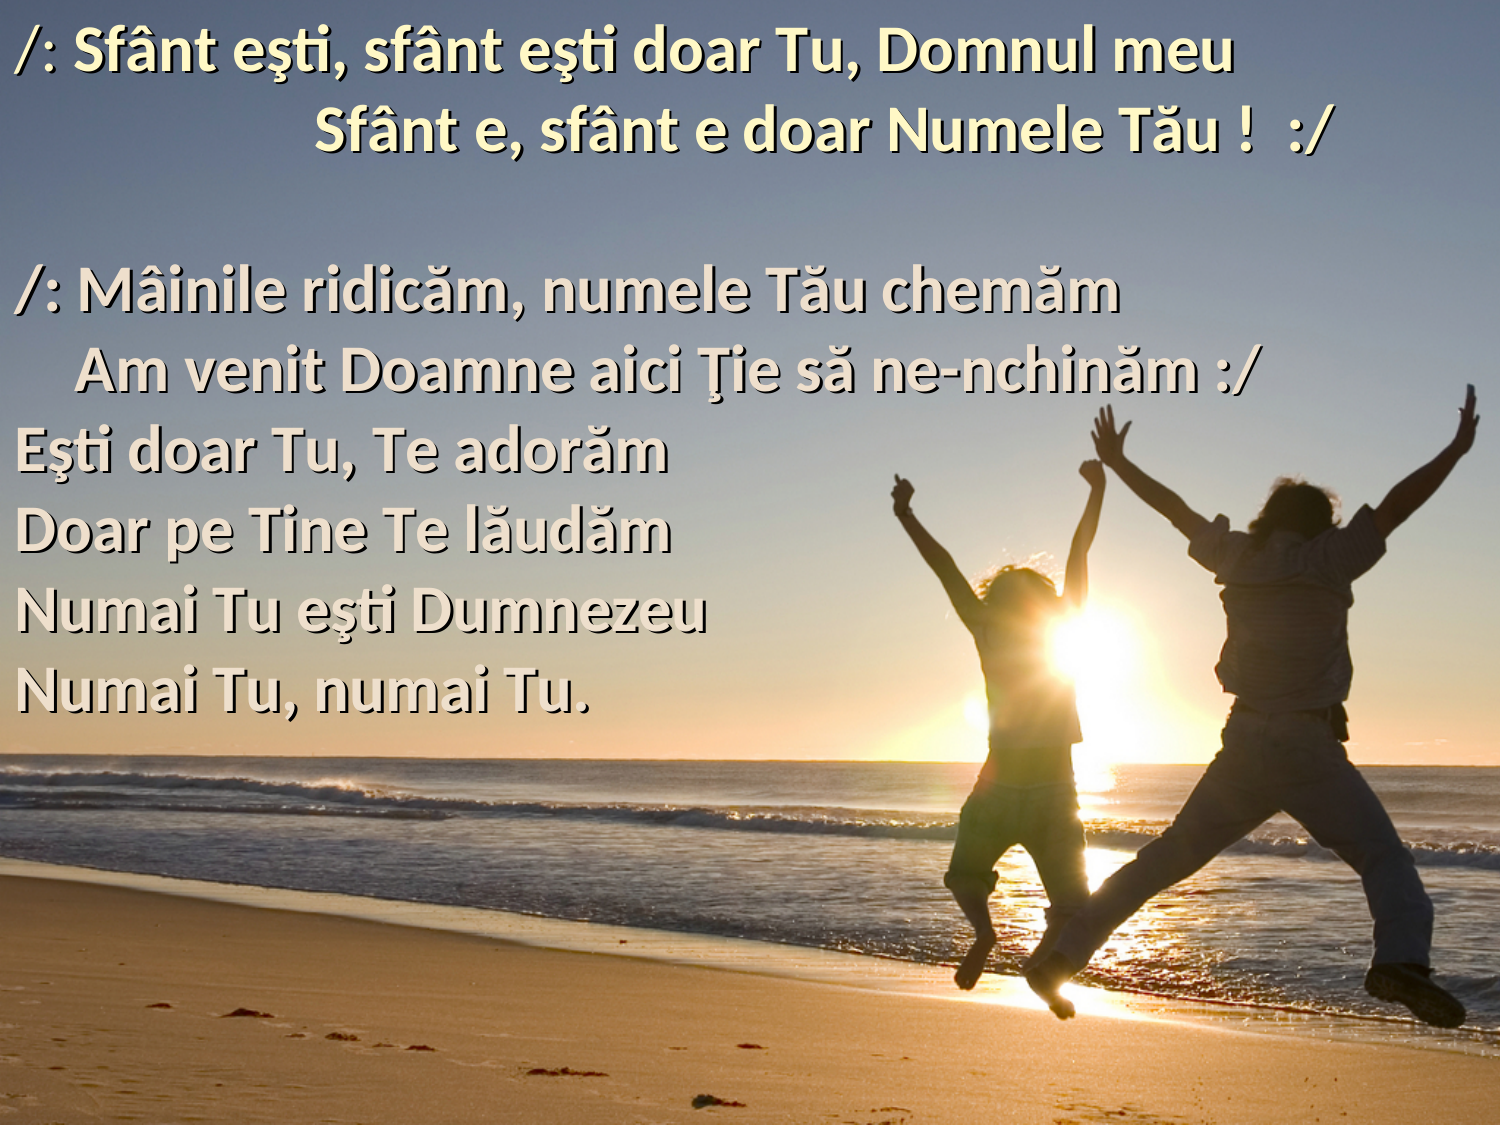

/: Sfânt eşti, sfânt eşti doar Tu, Domnul meu
 	 	Sfânt e, sfânt e doar Numele Tău ! :/
/: Mâinile ridicăm, numele Tău chemăm
 Am venit Doamne aici Ţie să ne-nchinăm :/
Eşti doar Tu, Te adorăm
Doar pe Tine Te lăudăm
Numai Tu eşti Dumnezeu
Numai Tu, numai Tu.